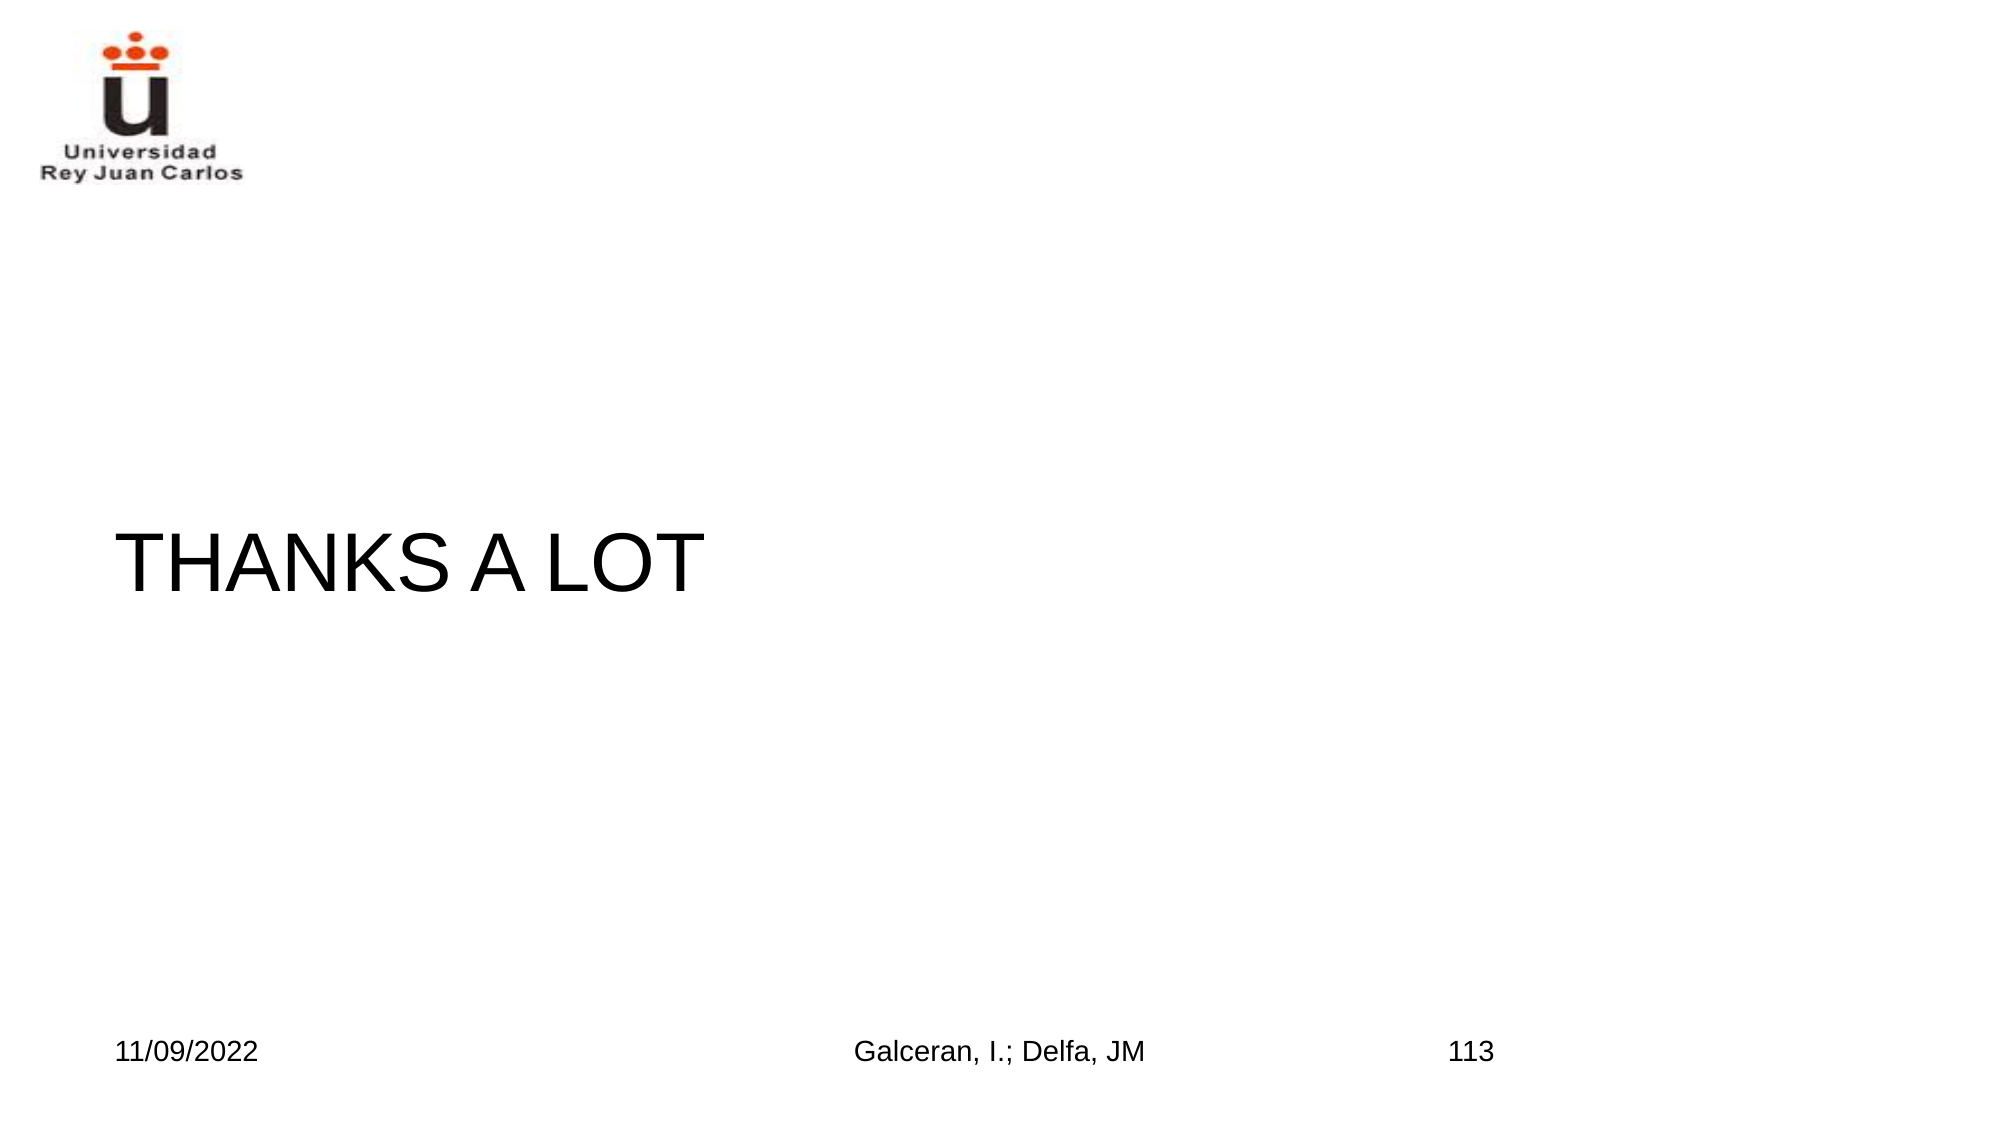

THANKS A LOT
11/09/2022
Galceran, I.; Delfa, JM